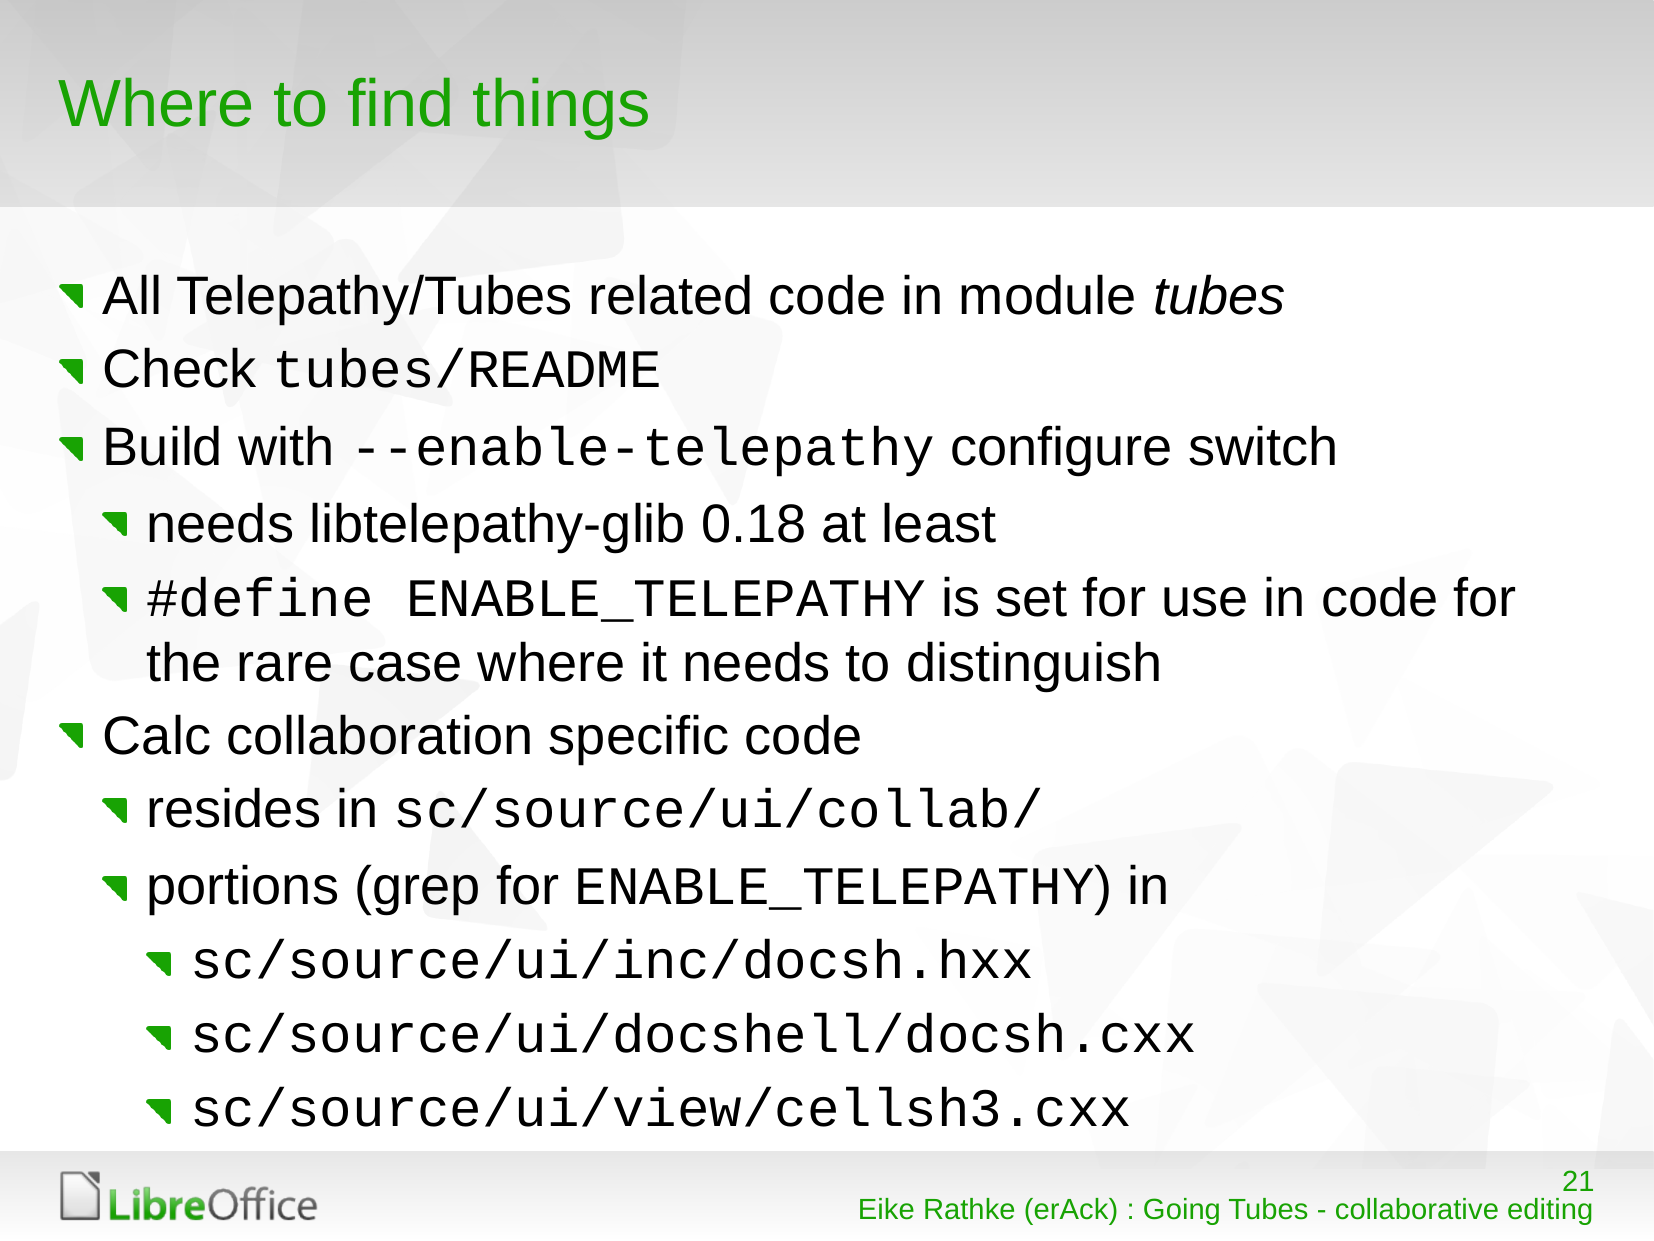

# Where to find things
All Telepathy/Tubes related code in module tubes
Check tubes/README
Build with --enable-telepathy configure switch
needs libtelepathy-glib 0.18 at least
#define ENABLE_TELEPATHY is set for use in code for the rare case where it needs to distinguish
Calc collaboration specific code
resides in sc/source/ui/collab/
portions (grep for ENABLE_TELEPATHY) in
sc/source/ui/inc/docsh.hxx
sc/source/ui/docshell/docsh.cxx
sc/source/ui/view/cellsh3.cxx
21
Eike Rathke (erAck) : Going Tubes - collaborative editing